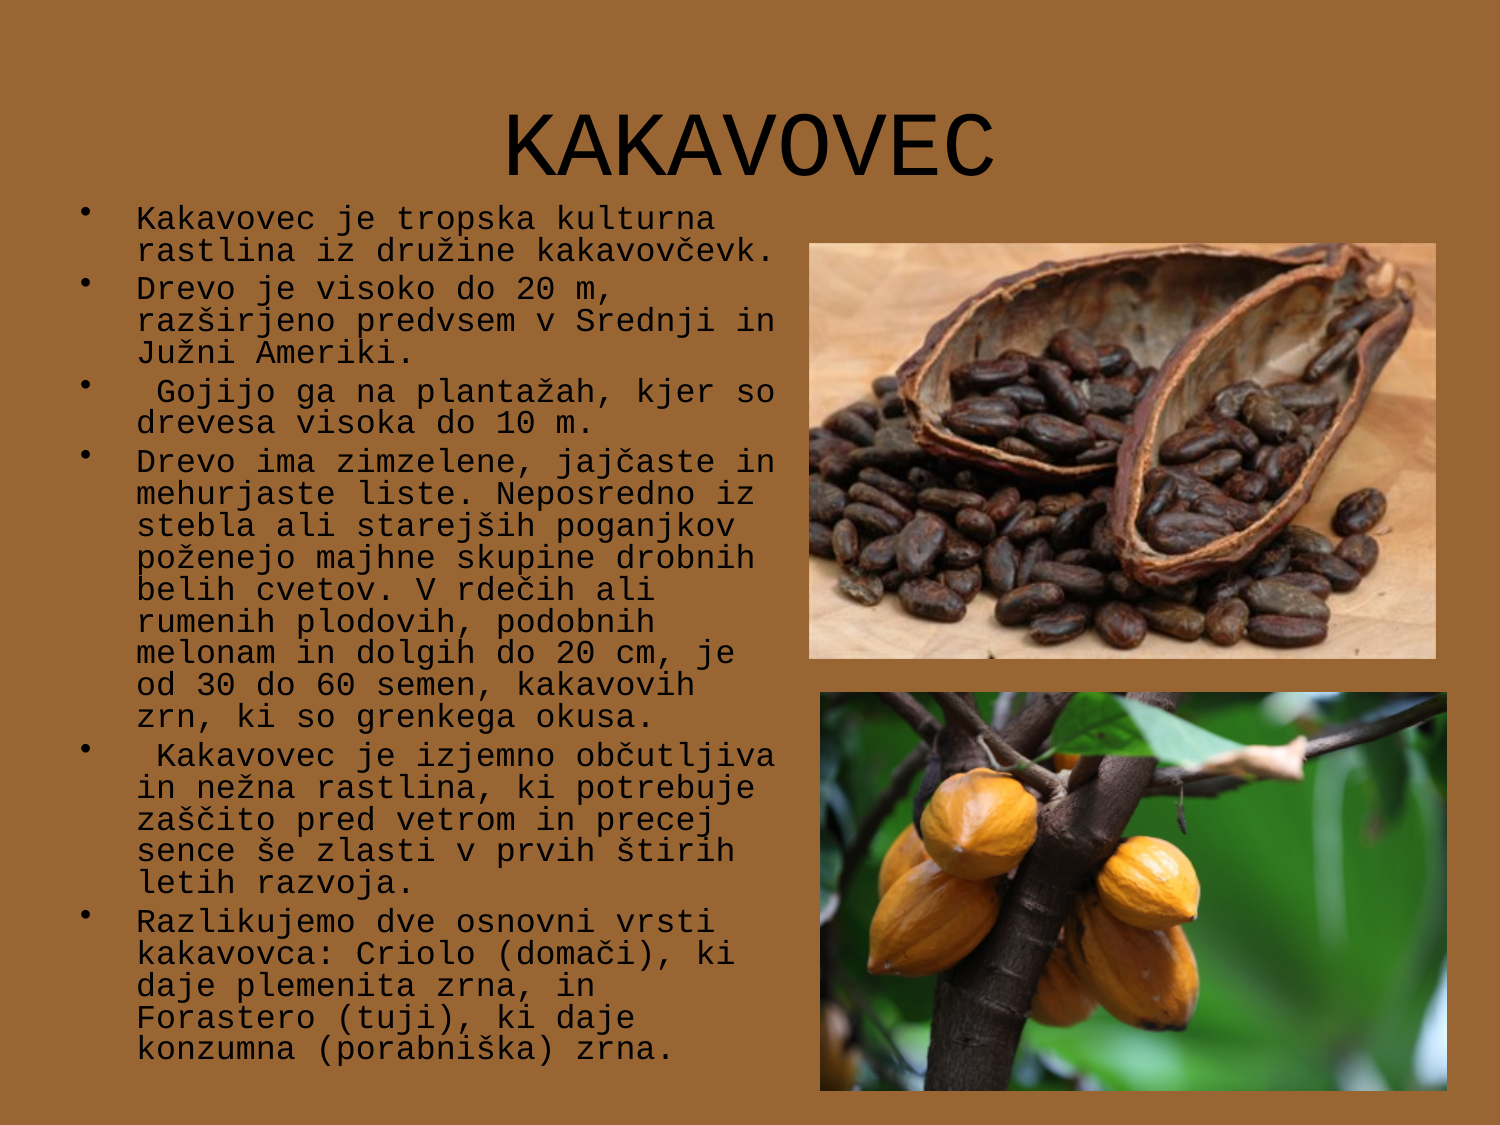

# KAKAVOVEC
Kakavovec je tropska kulturna rastlina iz družine kakavovčevk.
Drevo je visoko do 20 m, razširjeno predvsem v Srednji in Južni Ameriki.
 Gojijo ga na plantažah, kjer so drevesa visoka do 10 m.
Drevo ima zimzelene, jajčaste in mehurjaste liste. Neposredno iz stebla ali starejših poganjkov poženejo majhne skupine drobnih belih cvetov. V rdečih ali rumenih plodovih, podobnih melonam in dolgih do 20 cm, je od 30 do 60 semen, kakavovih zrn, ki so grenkega okusa.
 Kakavovec je izjemno občutljiva in nežna rastlina, ki potrebuje zaščito pred vetrom in precej sence še zlasti v prvih štirih letih razvoja.
Razlikujemo dve osnovni vrsti kakavovca: Criolo (domači), ki daje plemenita zrna, in Forastero (tuji), ki daje konzumna (porabniška) zrna.